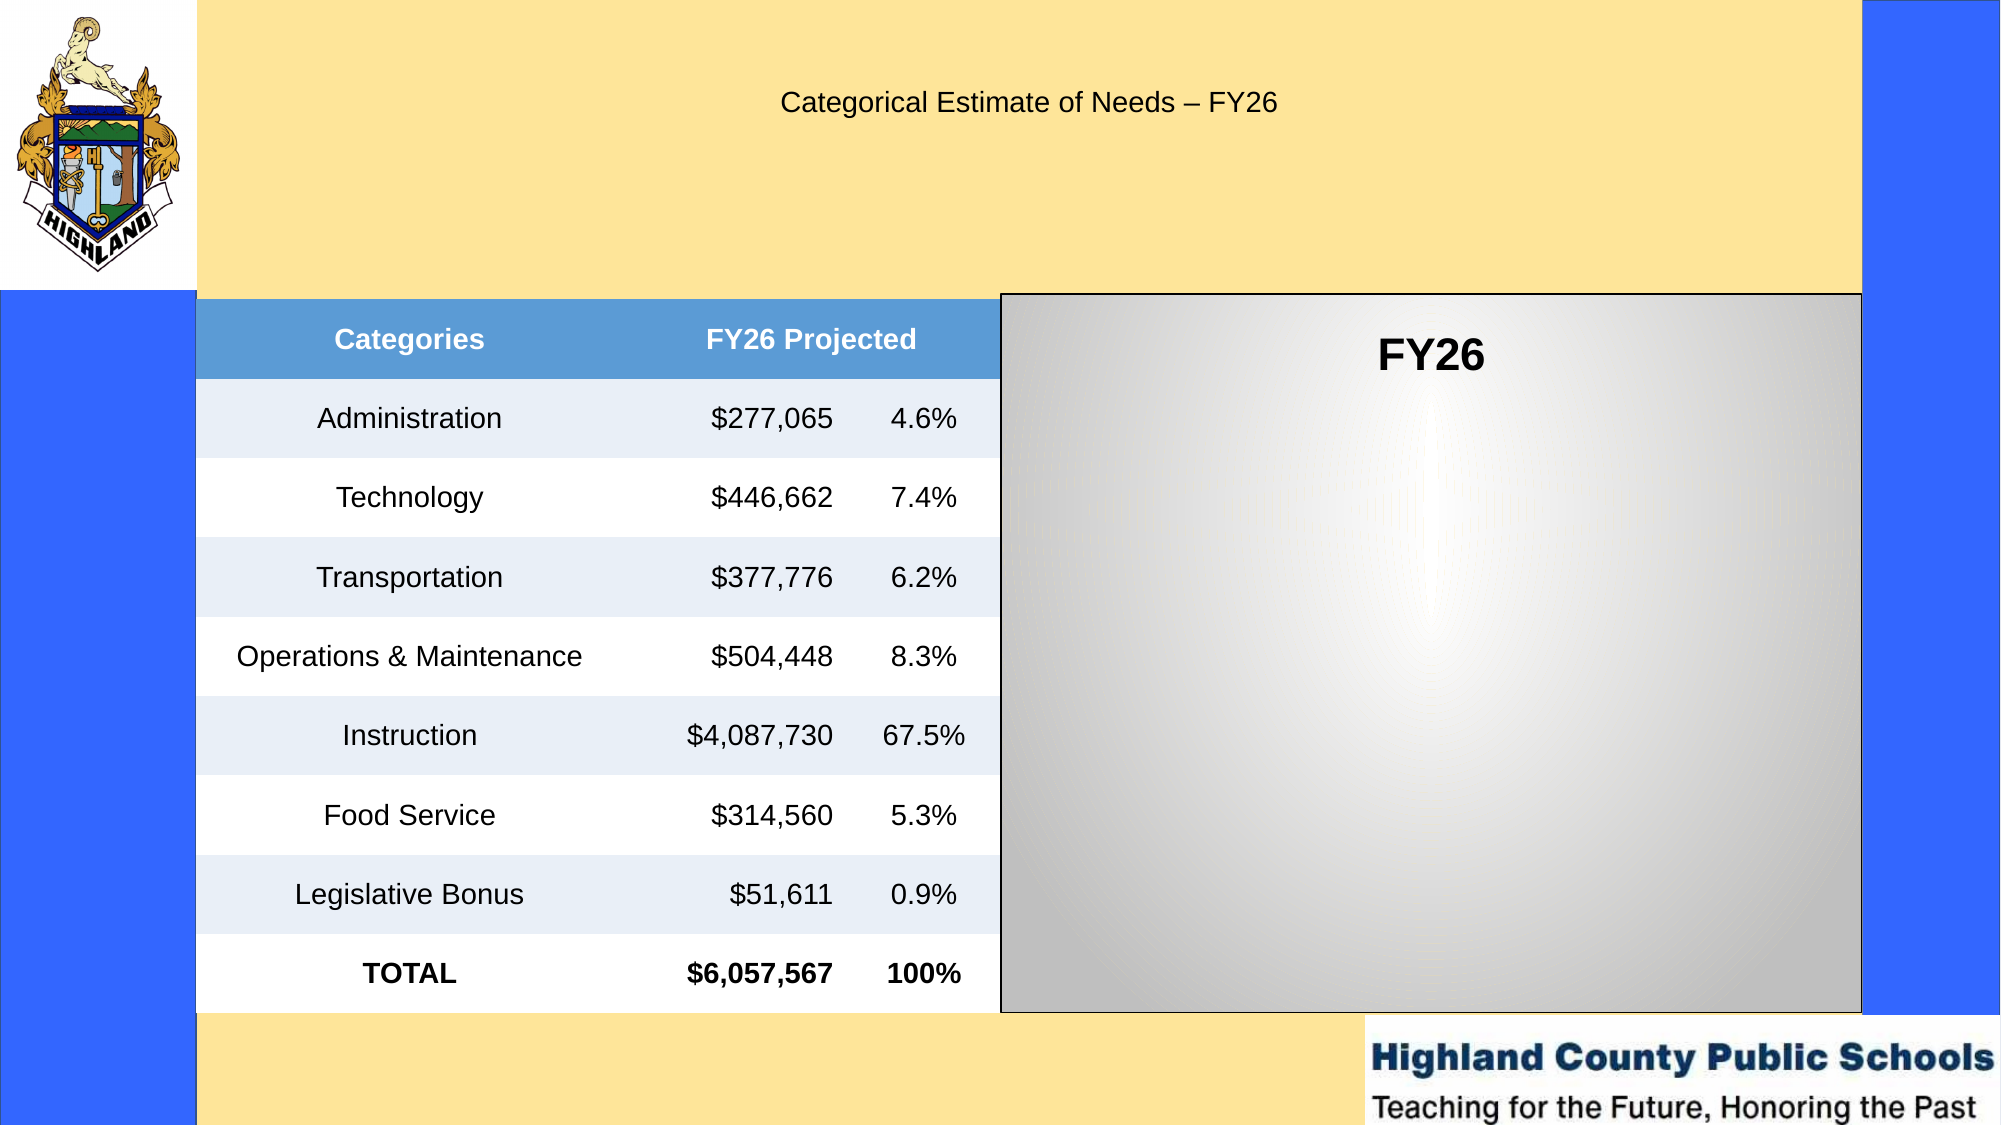

# Categorical Estimate of Needs – FY26
### Chart: FY26
| Category | |
|---|---|| Categories | FY26 Projected | |
| --- | --- | --- |
| Administration | $277,065 | 4.6% |
| Technology | $446,662 | 7.4% |
| Transportation | $377,776 | 6.2% |
| Operations & Maintenance | $504,448 | 8.3% |
| Instruction | $4,087,730 | 67.5% |
| Food Service | $314,560 | 5.3% |
| Legislative Bonus | $51,611 | 0.9% |
| TOTAL | $6,057,567 | 100% |